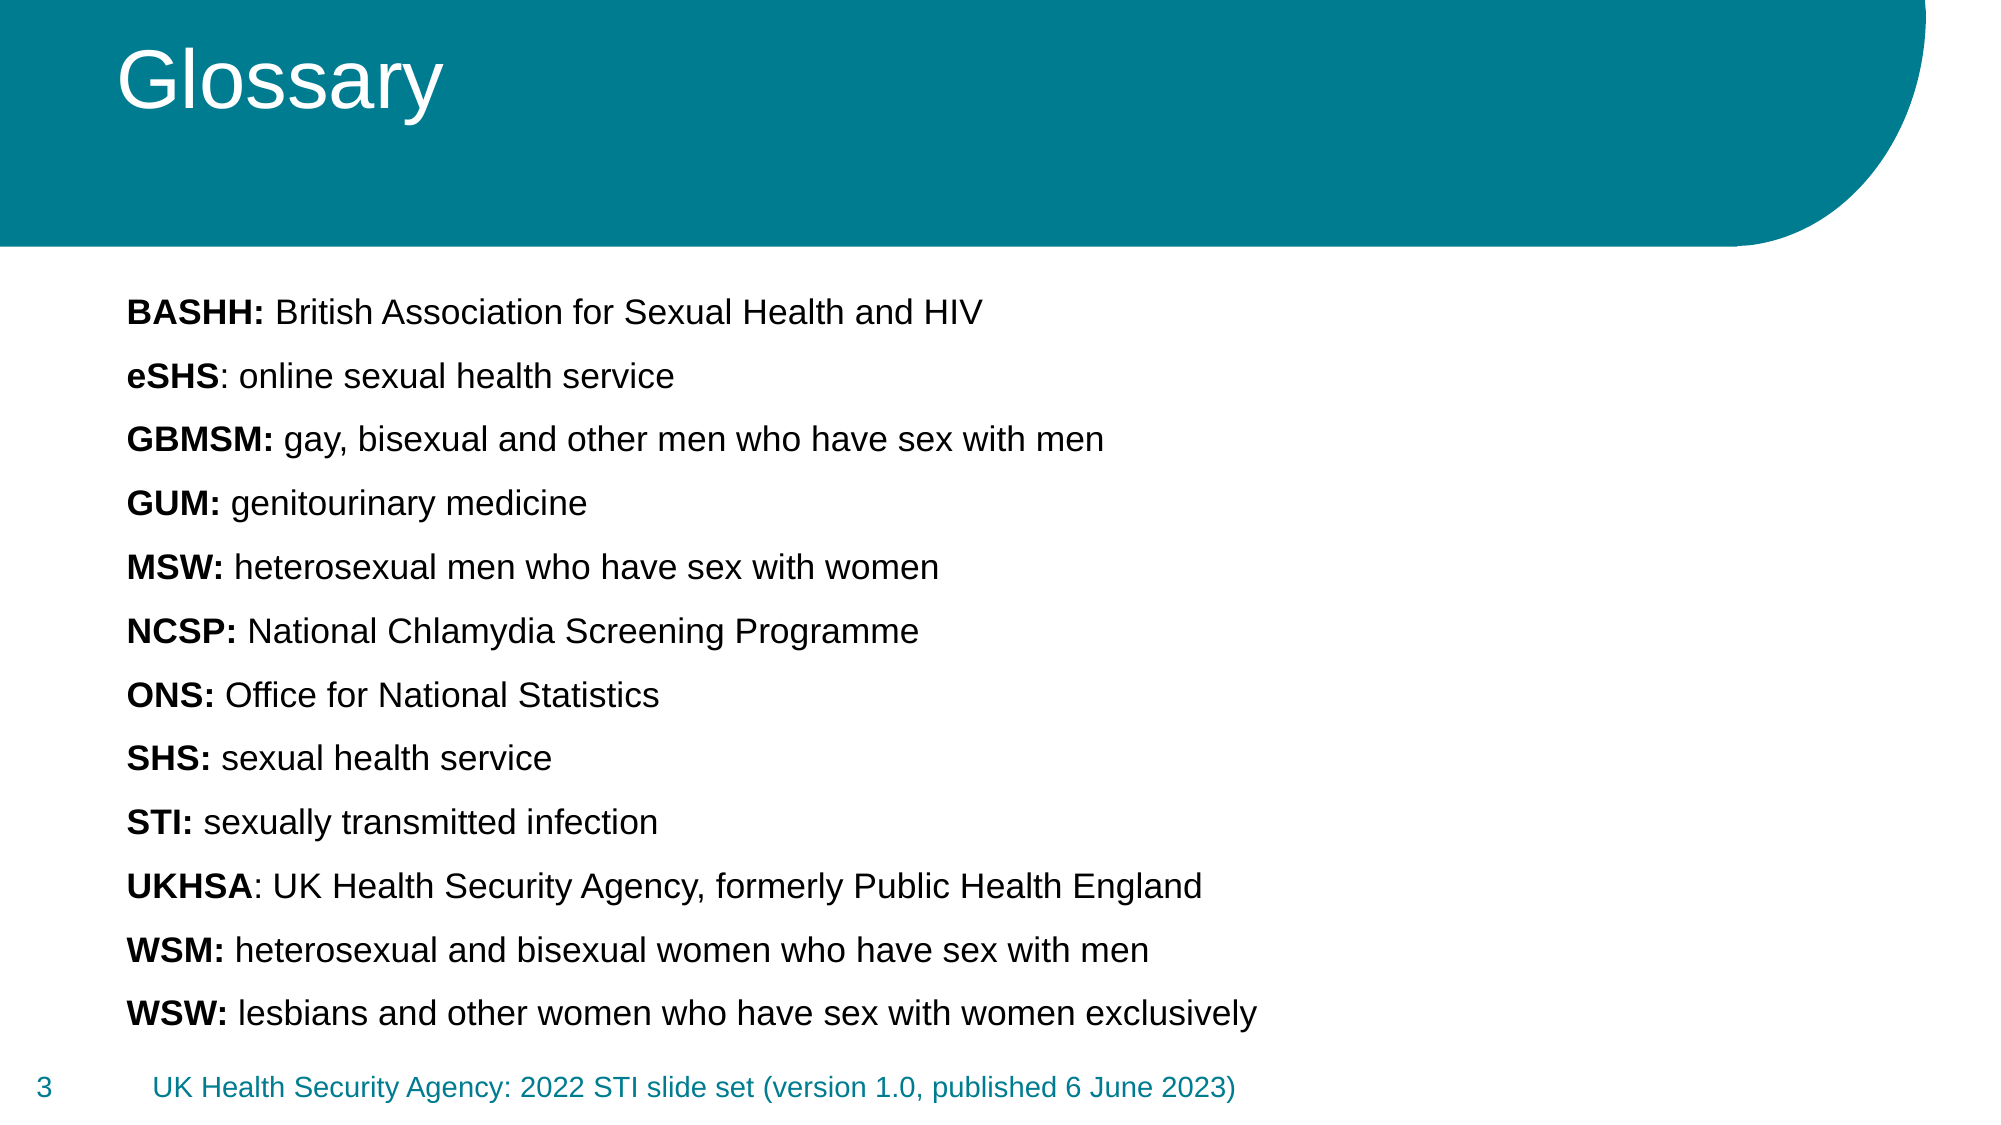

# Glossary
BASHH: British Association for Sexual Health and HIV
eSHS: online sexual health service
GBMSM: gay, bisexual and other men who have sex with men
GUM: genitourinary medicine
MSW: heterosexual men who have sex with women
NCSP: National Chlamydia Screening Programme
ONS: Office for National Statistics
SHS: sexual health service
STI: sexually transmitted infection
UKHSA: UK Health Security Agency, formerly Public Health England
WSM: heterosexual and bisexual women who have sex with men
WSW: lesbians and other women who have sex with women exclusively
3
UK Health Security Agency: 2022 STI slide set (version 1.0, published 6 June 2023)